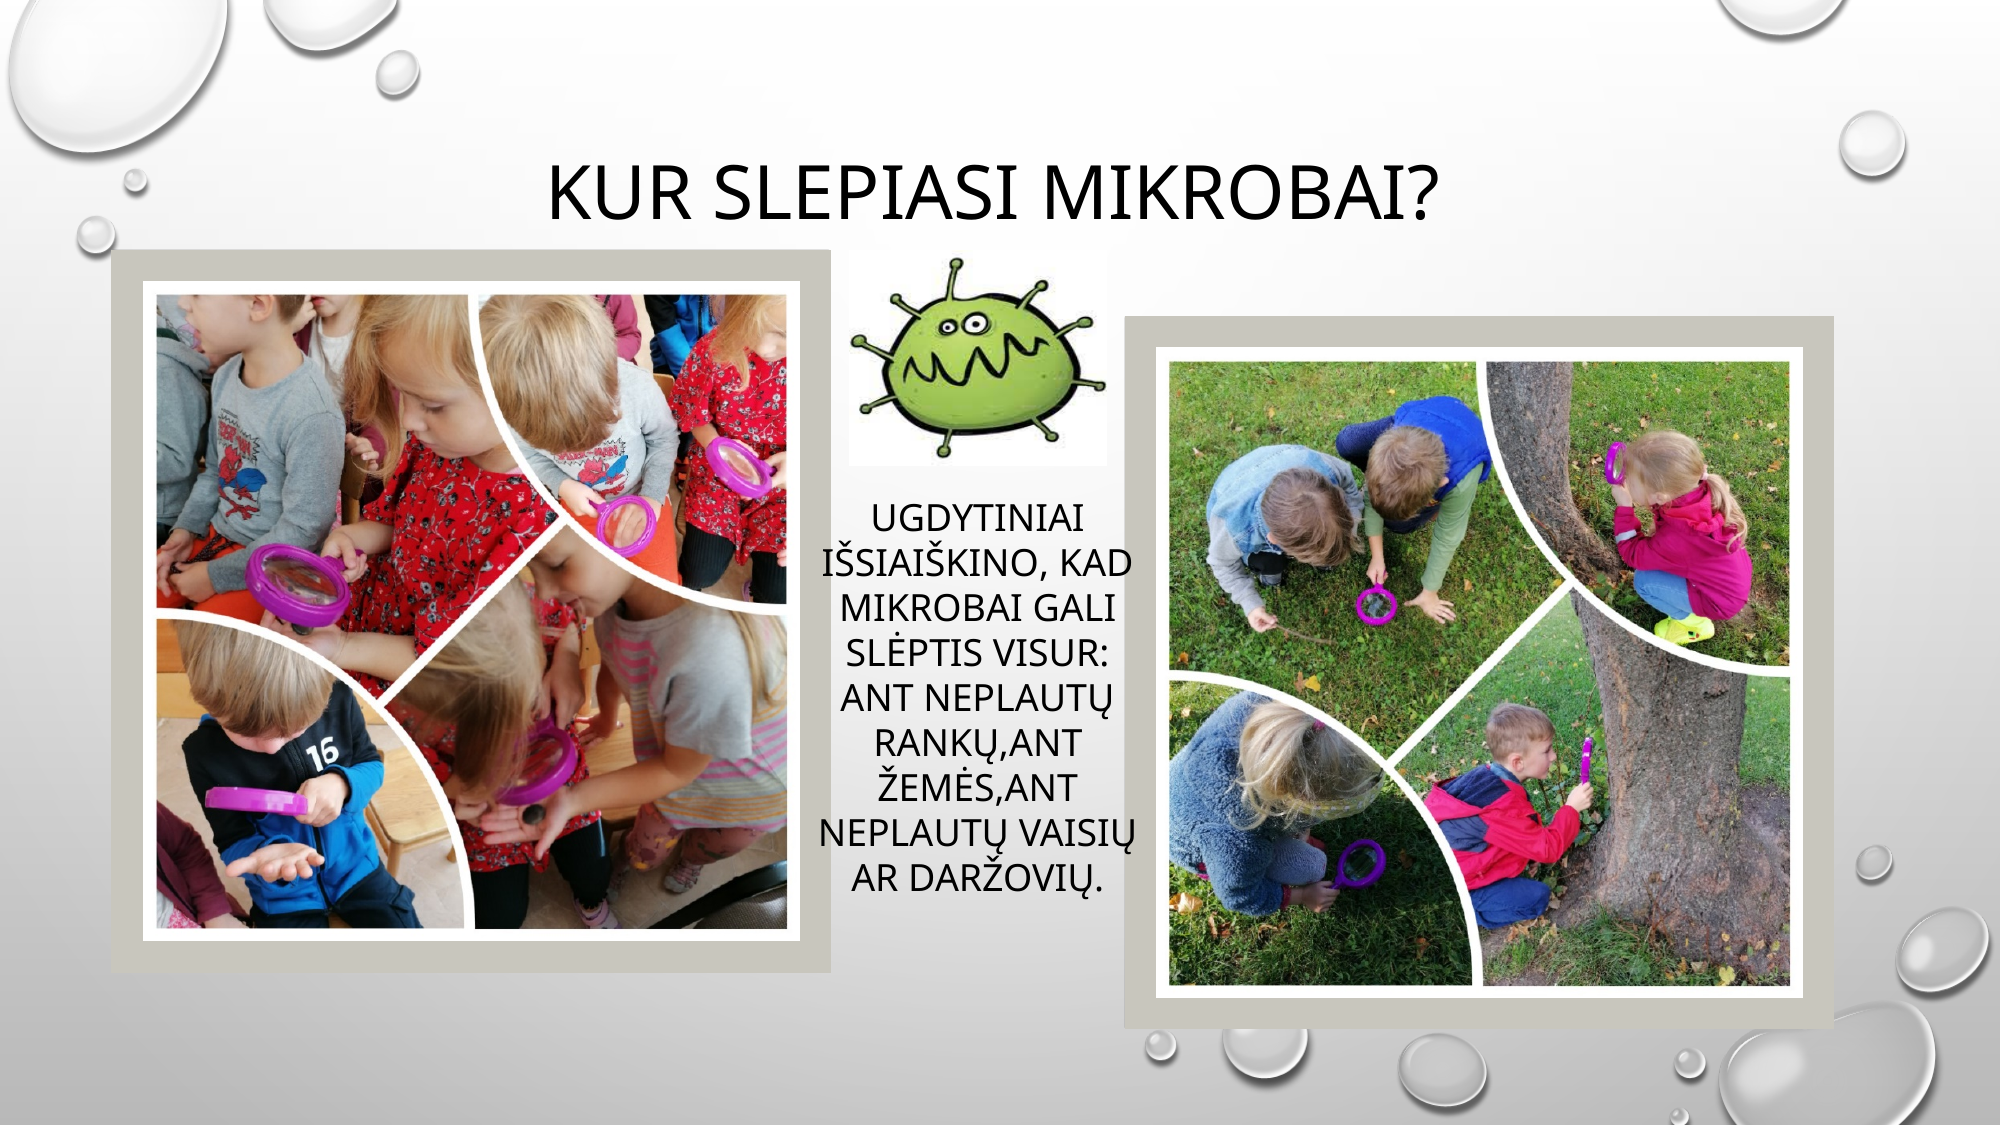

# KUR SLEPIASI MIKROBAI?
UGDYTINIAI IŠSIAIŠKINO, KAD MIKROBAI GALI SLĖPTIS VISUR: ANT NEPLAUTŲ RANKŲ,ANT ŽEMĖS,ANT NEPLAUTŲ VAISIŲ AR DARŽOVIŲ.